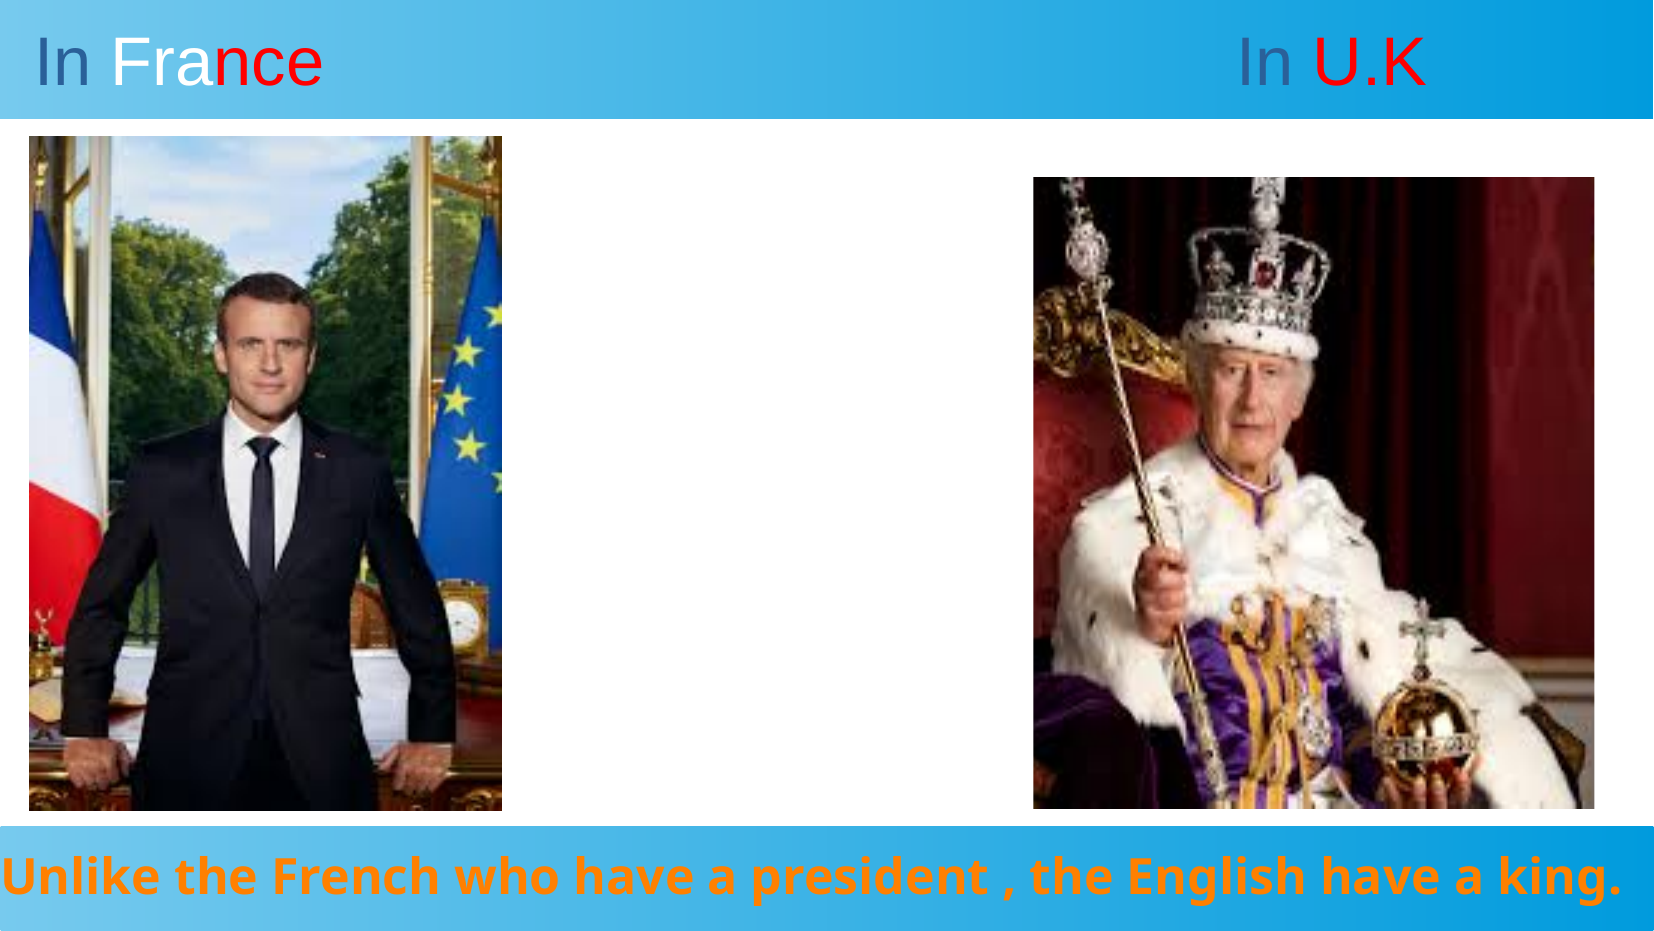

# In France In U.K
Unlike the French who have a president , the English have a king.